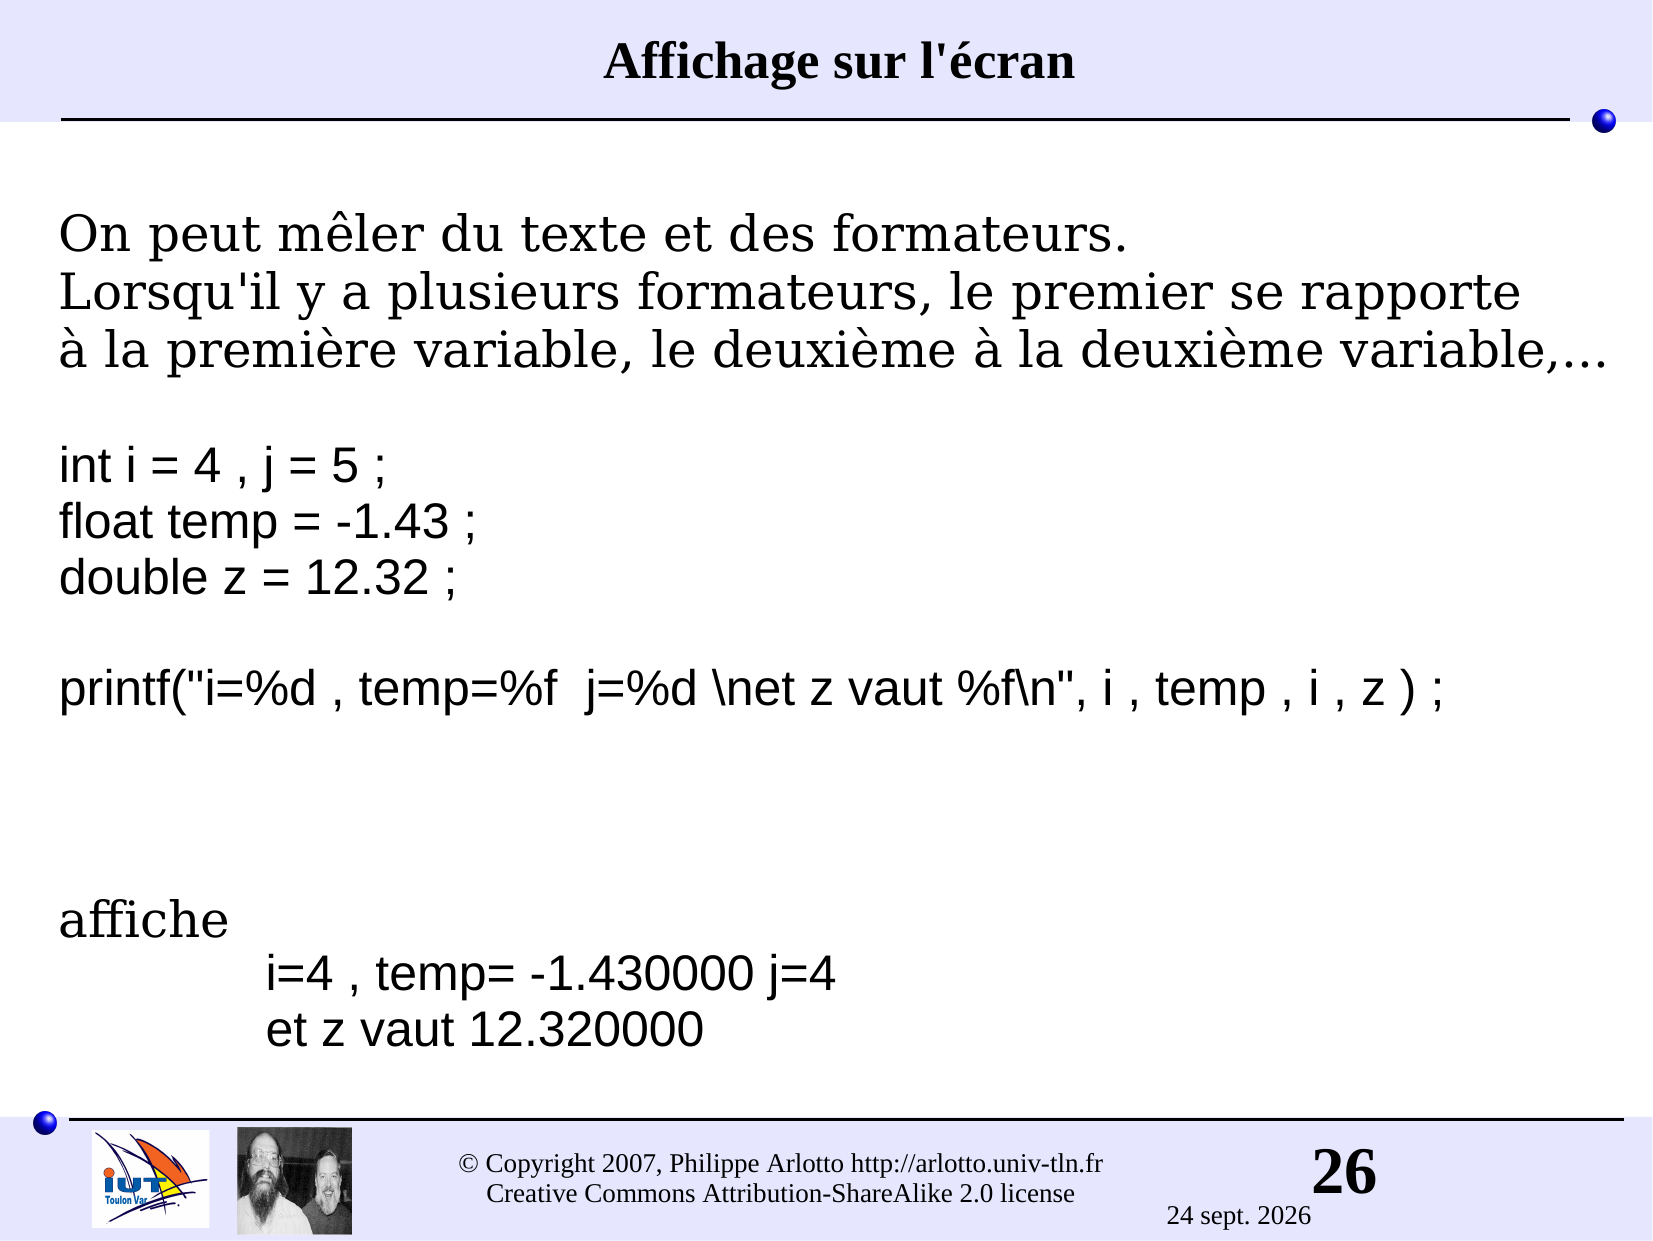

# Affichage sur l'écran
On peut mêler du texte et des formateurs.
Lorsqu'il y a plusieurs formateurs, le premier se rapporte
à la première variable, le deuxième à la deuxième variable,...
int i = 4 , j = 5 ;
float temp = -1.43 ;
double z = 12.32 ;
printf("i=%d , temp=%f j=%d \net z vaut %f\n", i , temp , i , z ) ;
affiche
i=4 , temp= -1.430000 j=4
et z vaut 12.320000